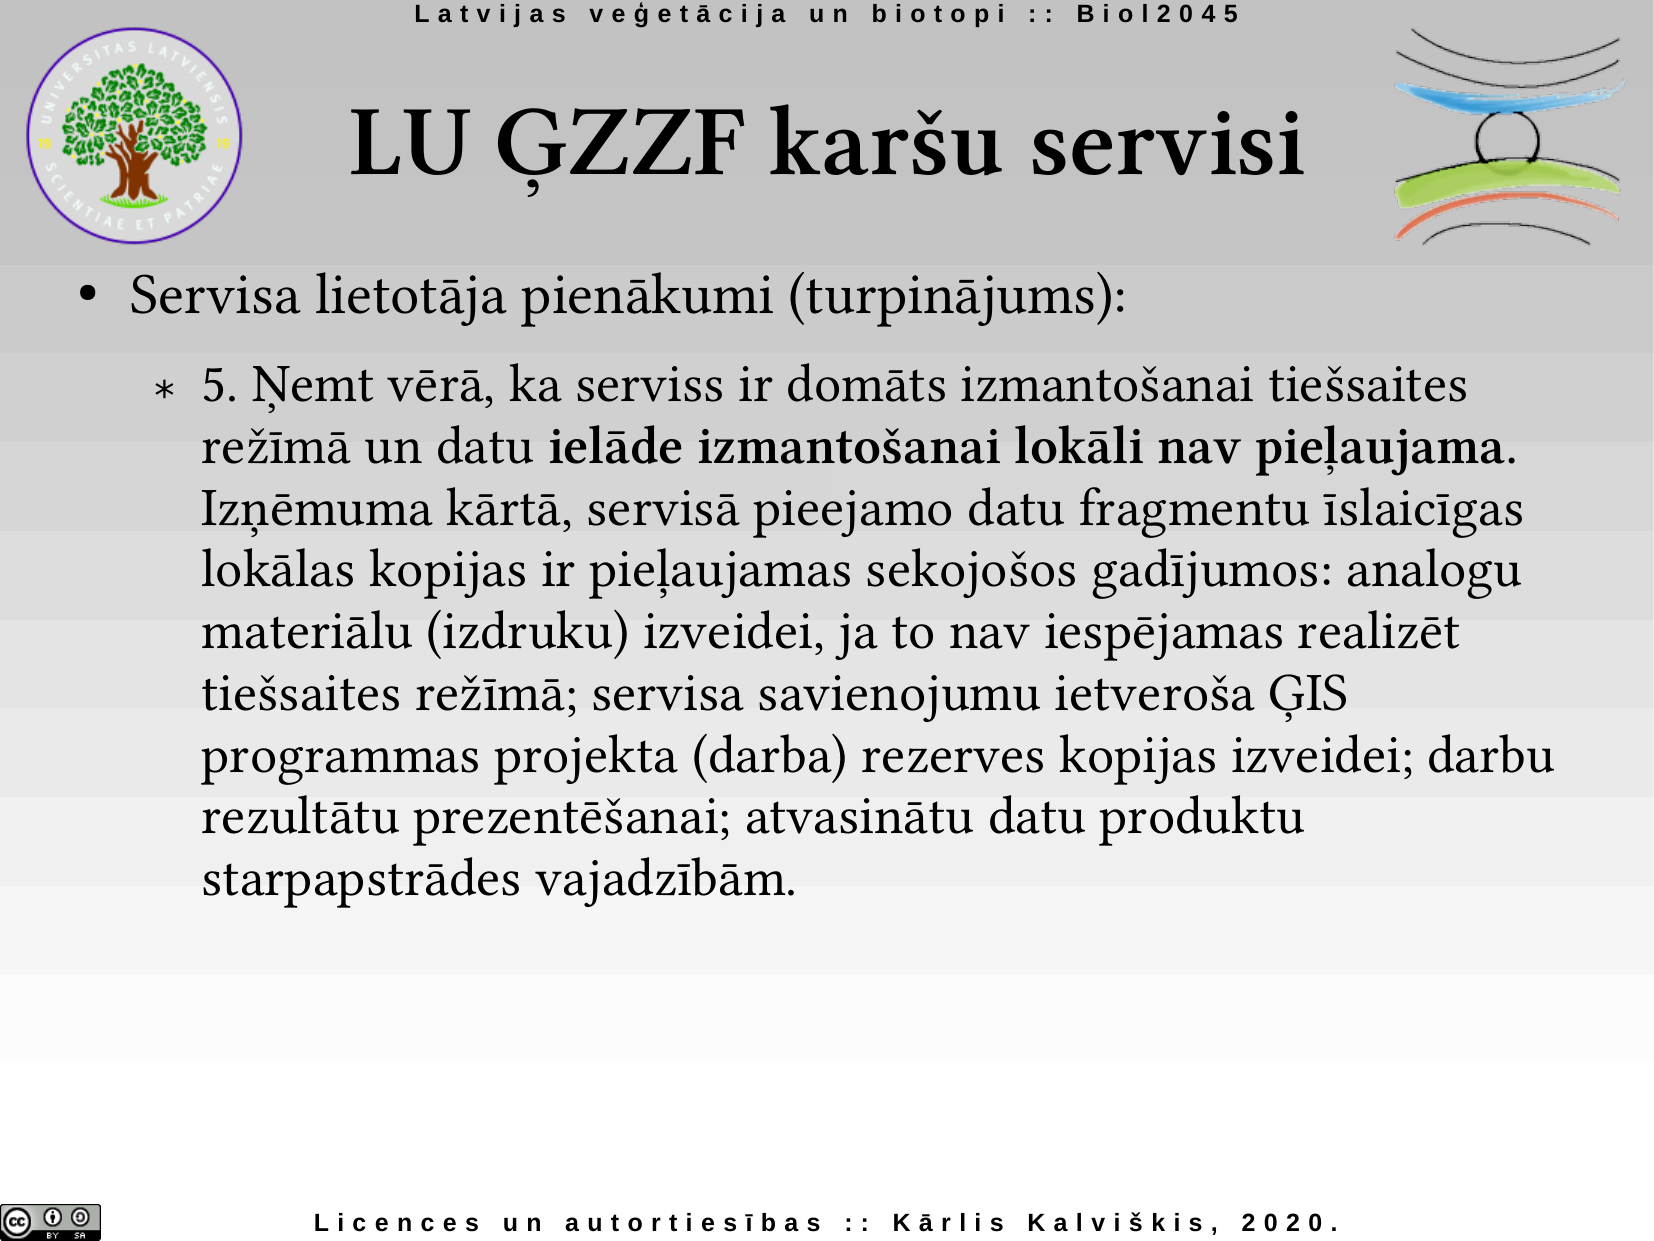

# LU ĢZZF karšu servisi
Servisa lietotāja pienākumi (turpinājums):
5. Ņemt vērā, ka serviss ir domāts izmantošanai tiešsaites režīmā un datu ielāde izmantošanai lokāli nav pieļaujama. Izņēmuma kārtā, servisā pieejamo datu fragmentu īslaicīgas lokālas kopijas ir pieļaujamas sekojošos gadījumos: analogu materiālu (izdruku) izveidei, ja to nav iespējamas realizēt tiešsaites režīmā; servisa savienojumu ietveroša ĢIS programmas projekta (darba) rezerves kopijas izveidei; darbu rezultātu prezentēšanai; atvasinātu datu produktu starpapstrādes vajadzībām.